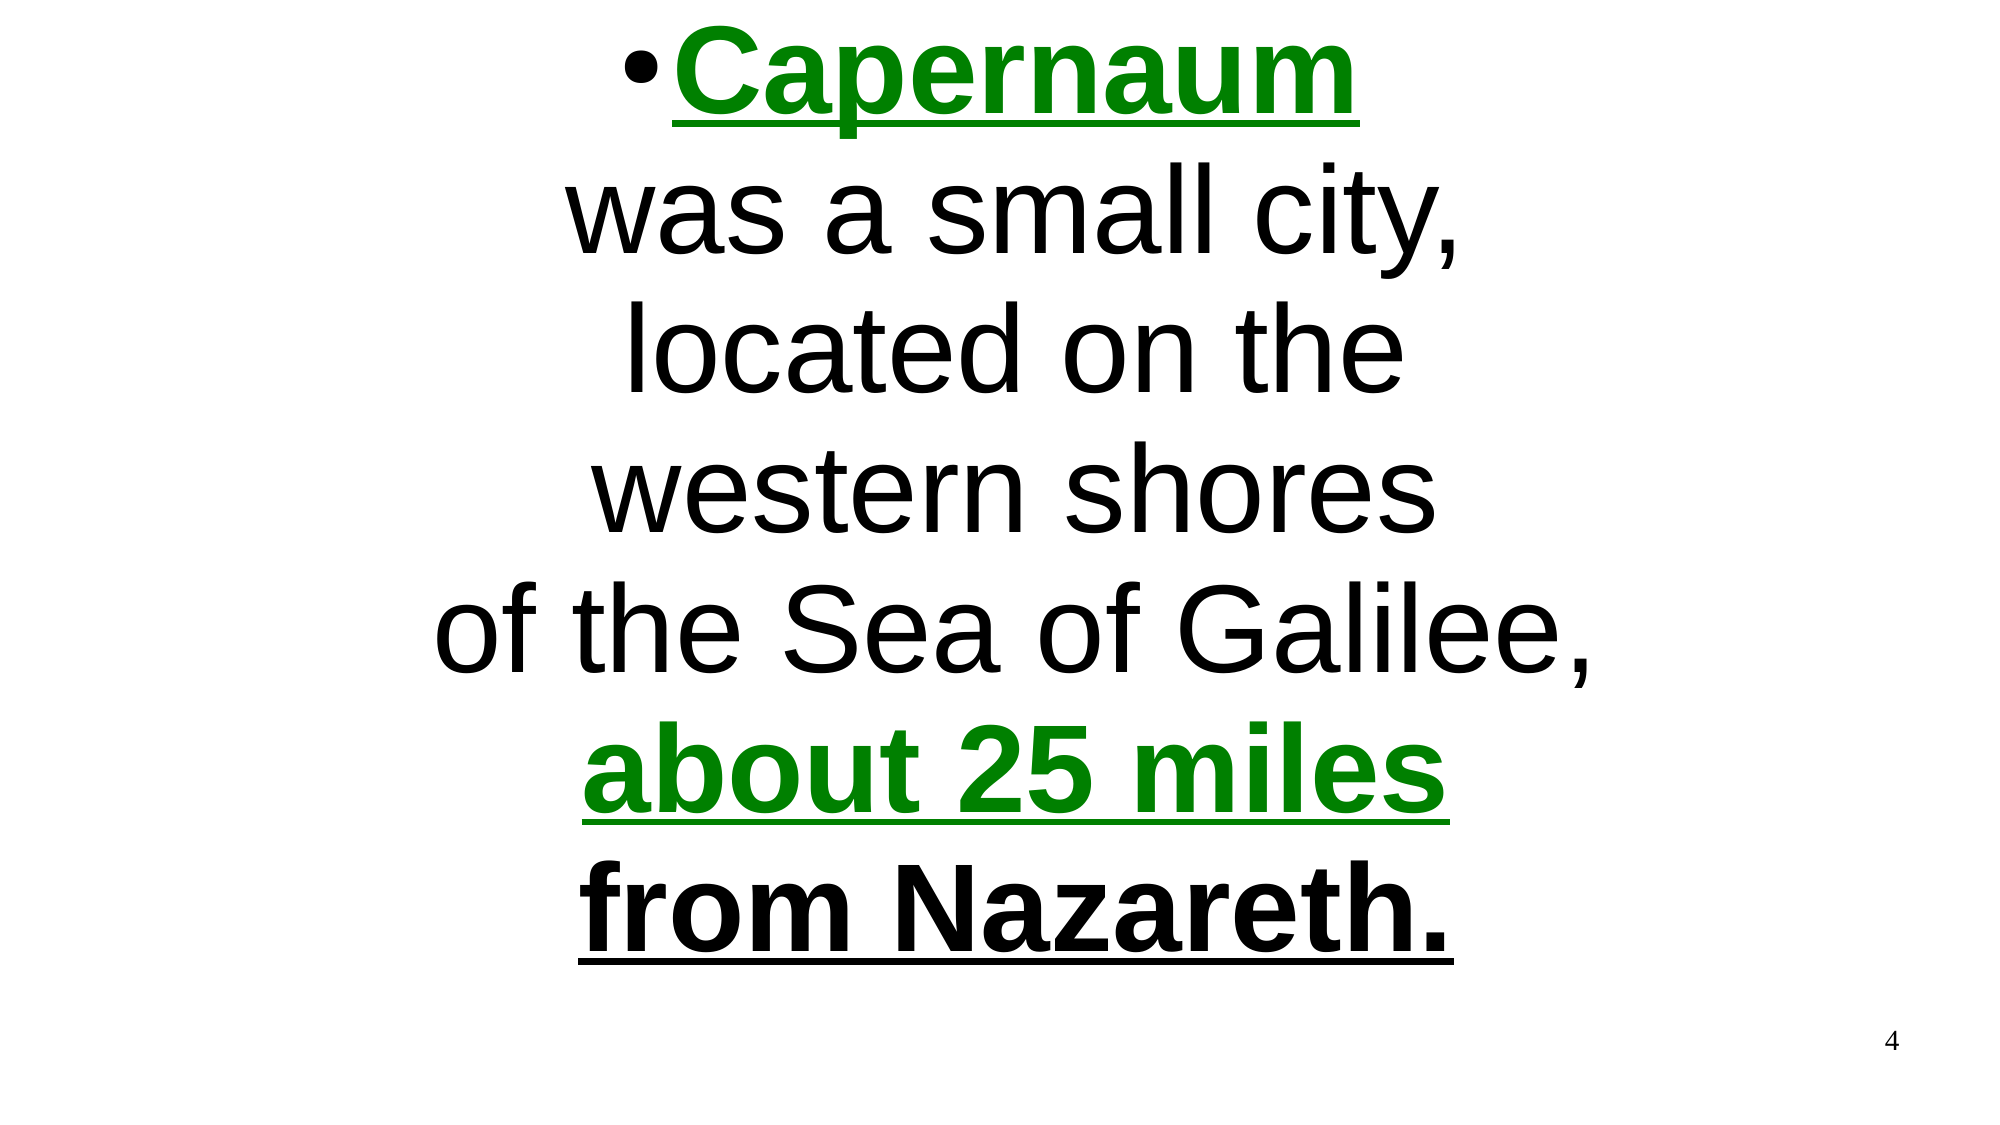

# Capernaum was a small city, located on the western shores of the Sea of Galilee, about 25 miles from Nazareth.
4